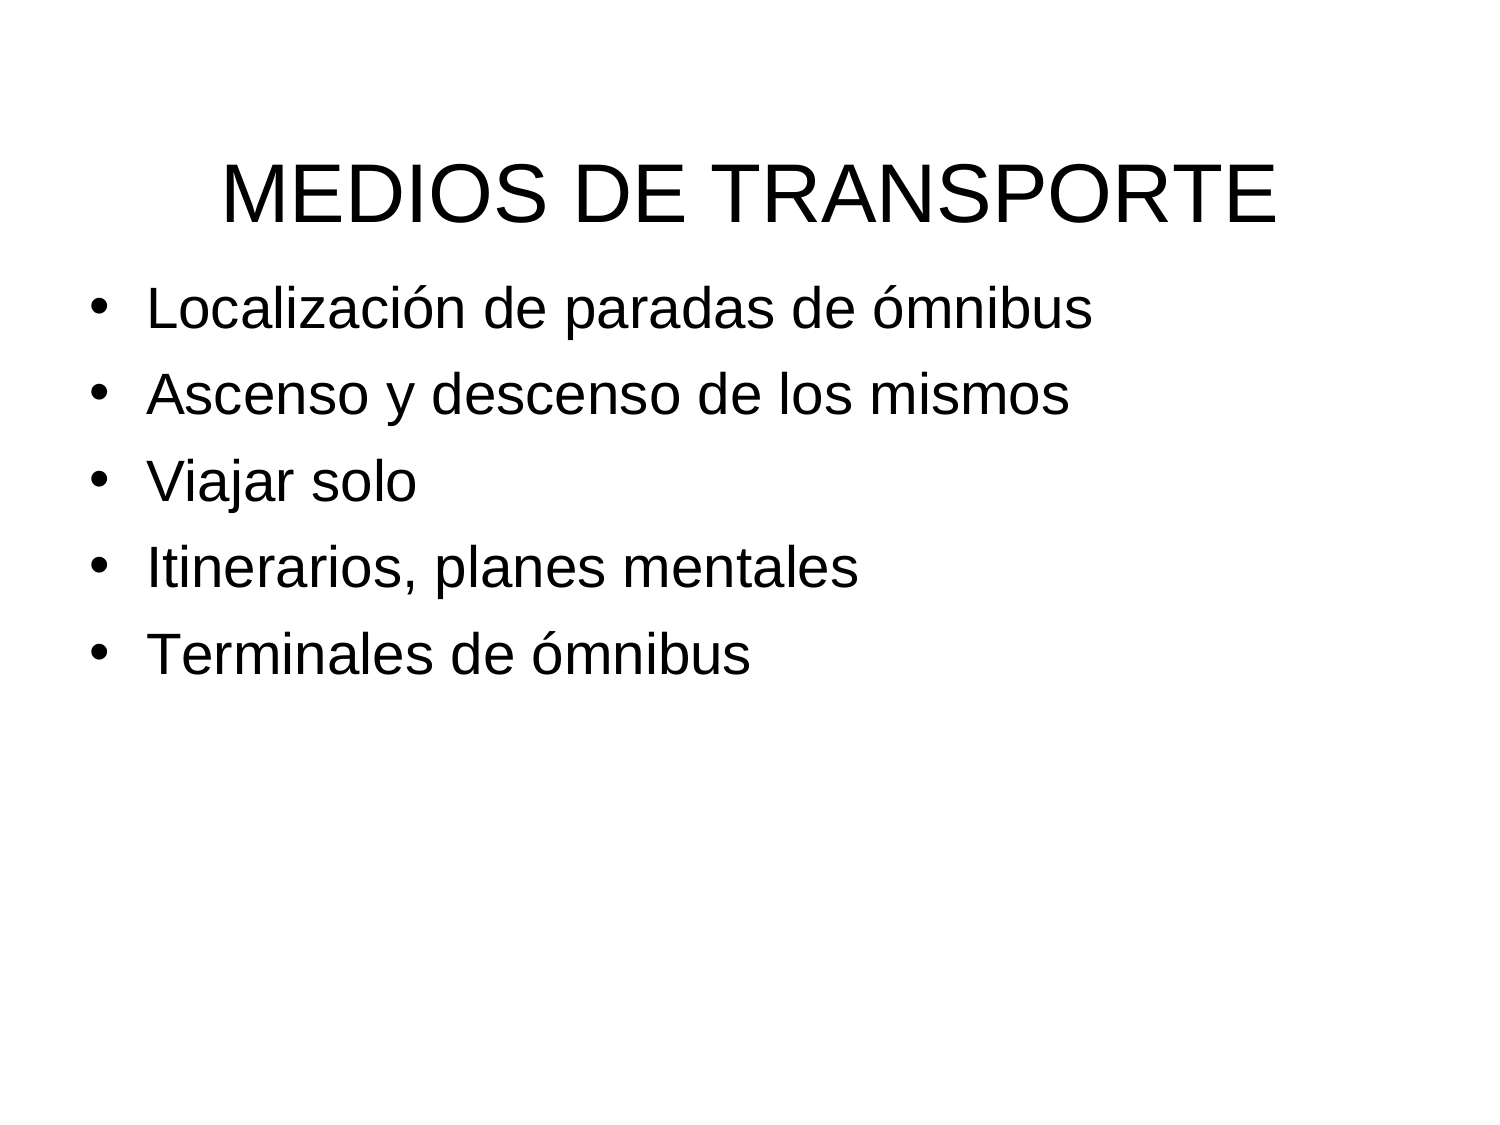

# MEDIOS DE TRANSPORTE
Localización de paradas de ómnibus
Ascenso y descenso de los mismos
Viajar solo
Itinerarios, planes mentales
Terminales de ómnibus